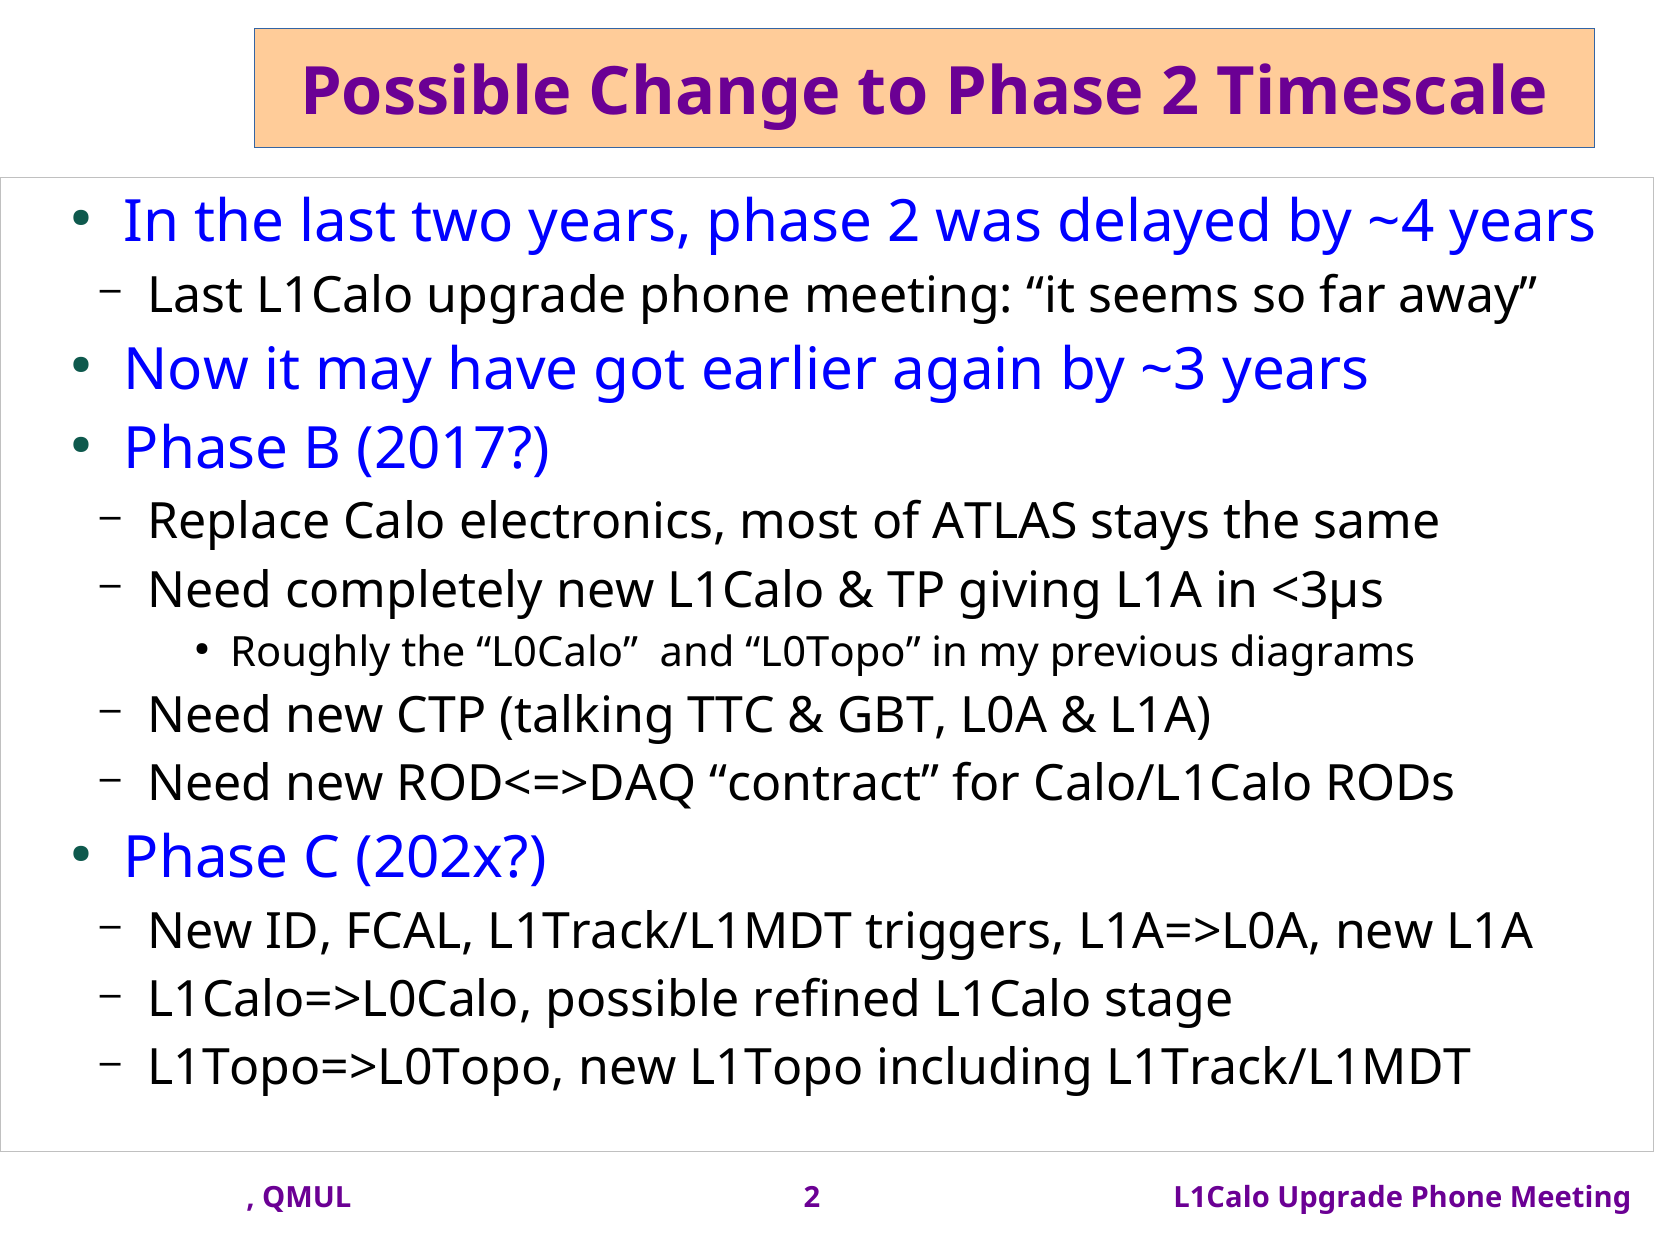

# Possible Change to Phase 2 Timescale
In the last two years, phase 2 was delayed by ~4 years
Last L1Calo upgrade phone meeting: “it seems so far away”
Now it may have got earlier again by ~3 years
Phase B (2017?)
Replace Calo electronics, most of ATLAS stays the same
Need completely new L1Calo & TP giving L1A in <3µs
Roughly the “L0Calo” and “L0Topo” in my previous diagrams
Need new CTP (talking TTC & GBT, L0A & L1A)
Need new ROD<=>DAQ “contract” for Calo/L1Calo RODs
Phase C (202x?)
New ID, FCAL, L1Track/L1MDT triggers, L1A=>L0A, new L1A
L1Calo=>L0Calo, possible refined L1Calo stage
L1Topo=>L0Topo, new L1Topo including L1Track/L1MDT